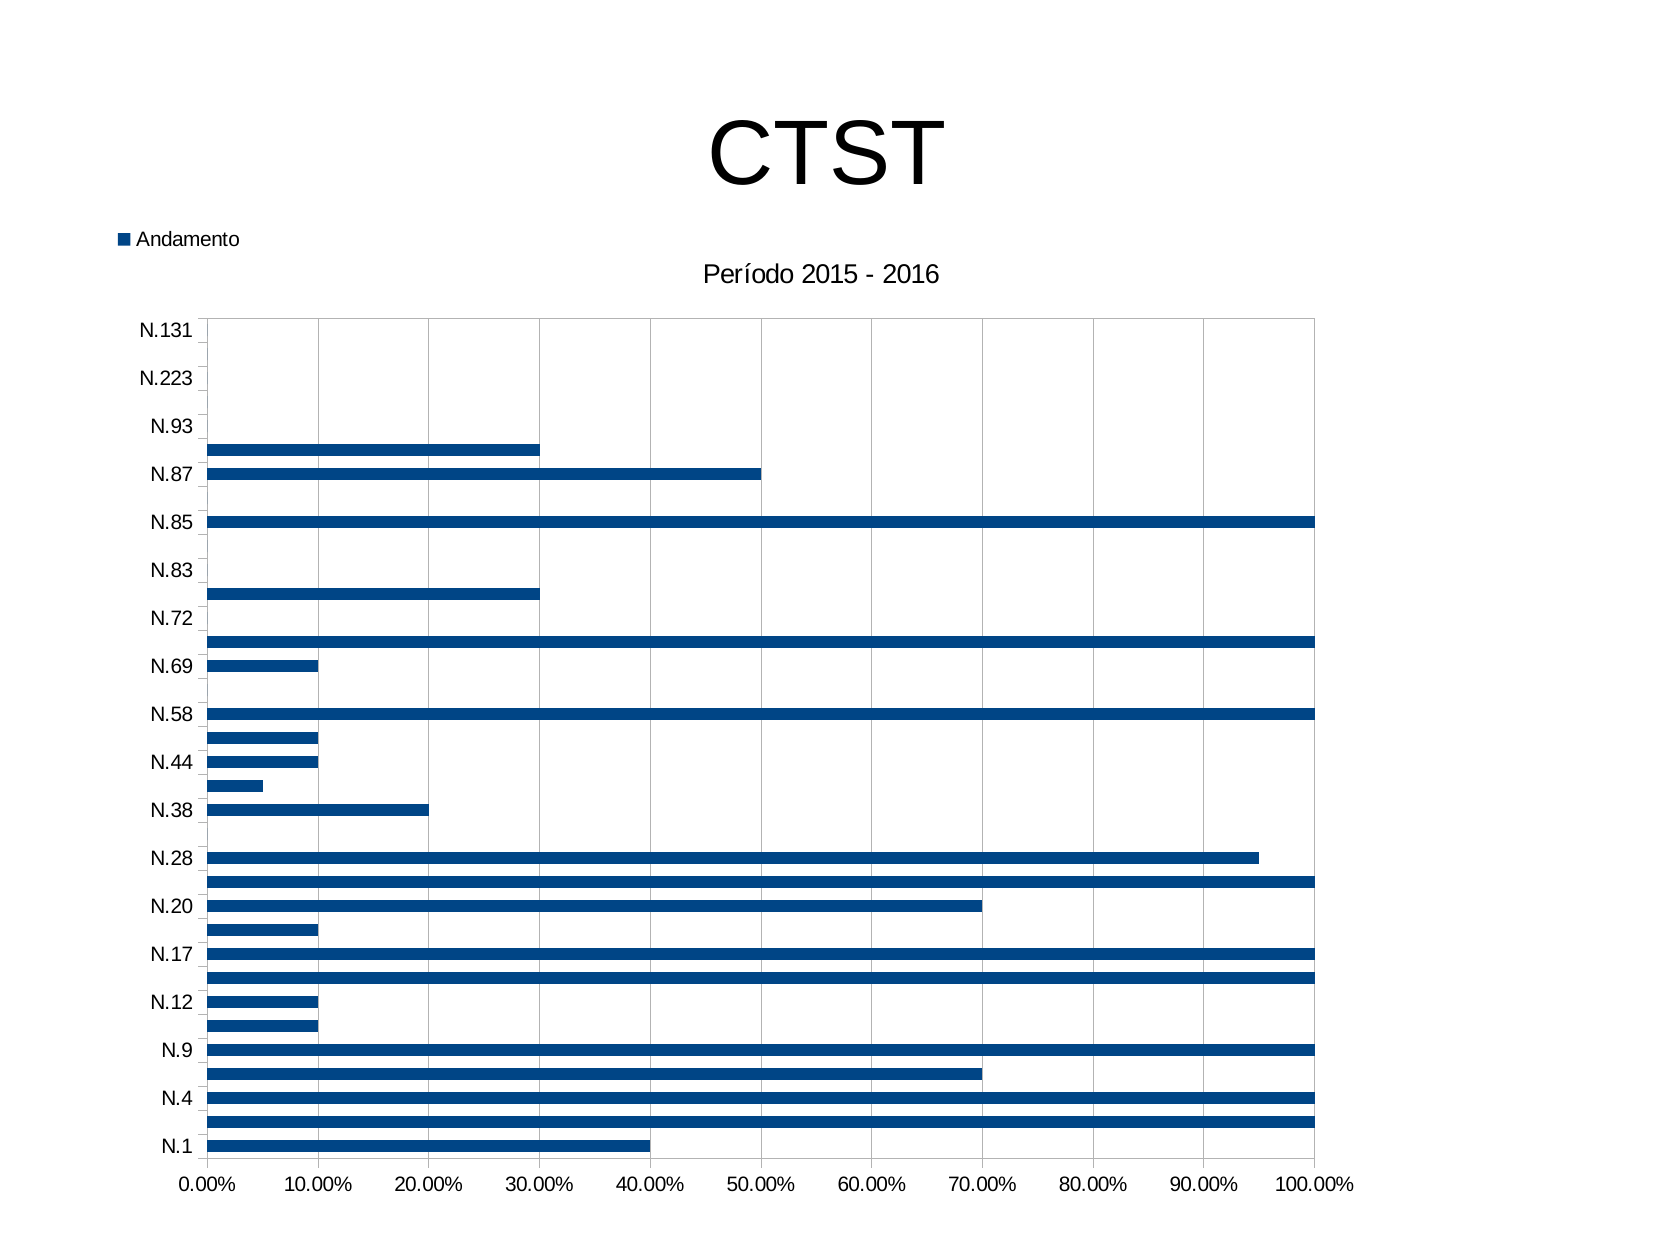

# CTST
### Chart: Período 2015 - 2016
| Category | Andamento |
|---|---|
| N.1 | 0.4 |
| N.2 | 1.0 |
| N.4 | 1.0 |
| N.7 | 0.7 |
| N.9 | 1.0 |
| N.10 | 0.1 |
| N.12 | 0.1 |
| N.13 | 1.0 |
| N.17 | 1.0 |
| N.18 | 0.1 |
| N.20 | 0.7 |
| N.23 | 1.0 |
| N.28 | 0.95 |
| N.37 | 0.0 |
| N.38 | 0.2 |
| N.39 | 0.05 |
| N.44 | 0.1 |
| N.47 | 0.1 |
| N.58 | 1.0 |
| N.60 | 0.0 |
| N.69 | 0.1 |
| N.71 | 1.0 |
| N.72 | 0.0 |
| N.73 | 0.3 |
| N.83 | 0.0 |
| N.84 | 0.0 |
| N.85 | 1.0 |
| N.86 | 0.0 |
| N.87 | 0.5 |
| N.88 | 0.3 |
| N.93 | 0.0 |
| N.207 | 0.0 |
| N.223 | 0.0 |
| N.224 | 0.0 |
| N.131 | 0.0 |